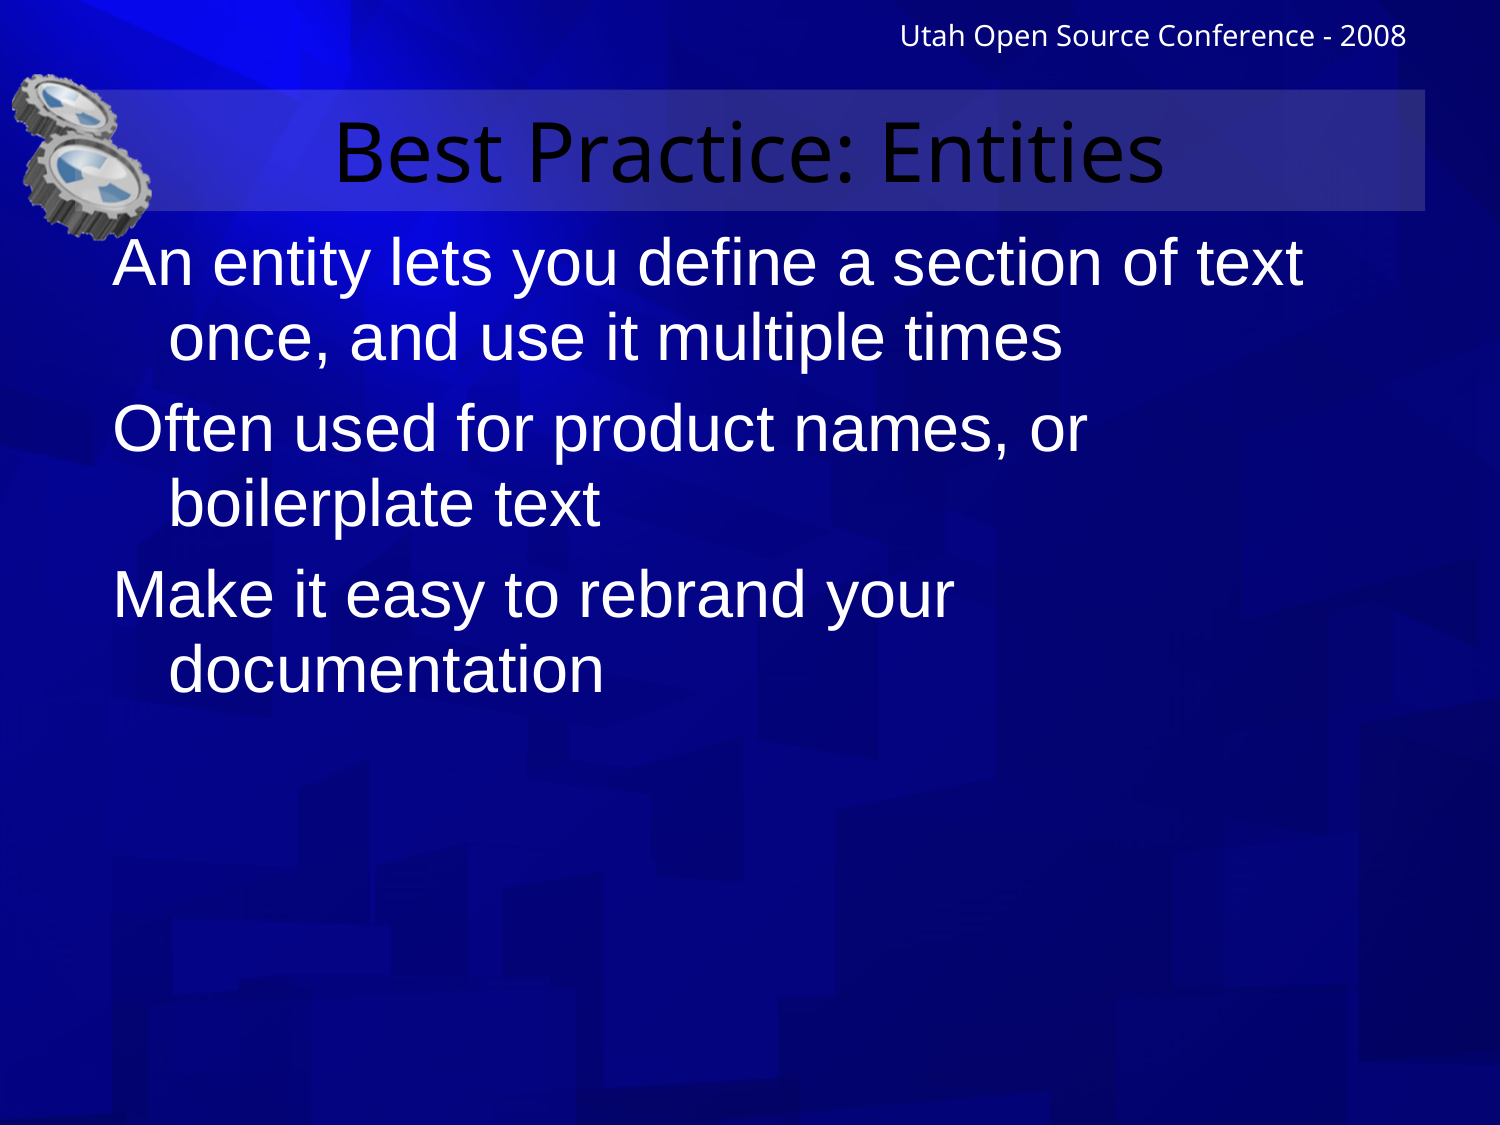

# Best Practice: Entities
An entity lets you define a section of text once, and use it multiple times
Often used for product names, or boilerplate text
Make it easy to rebrand your documentation